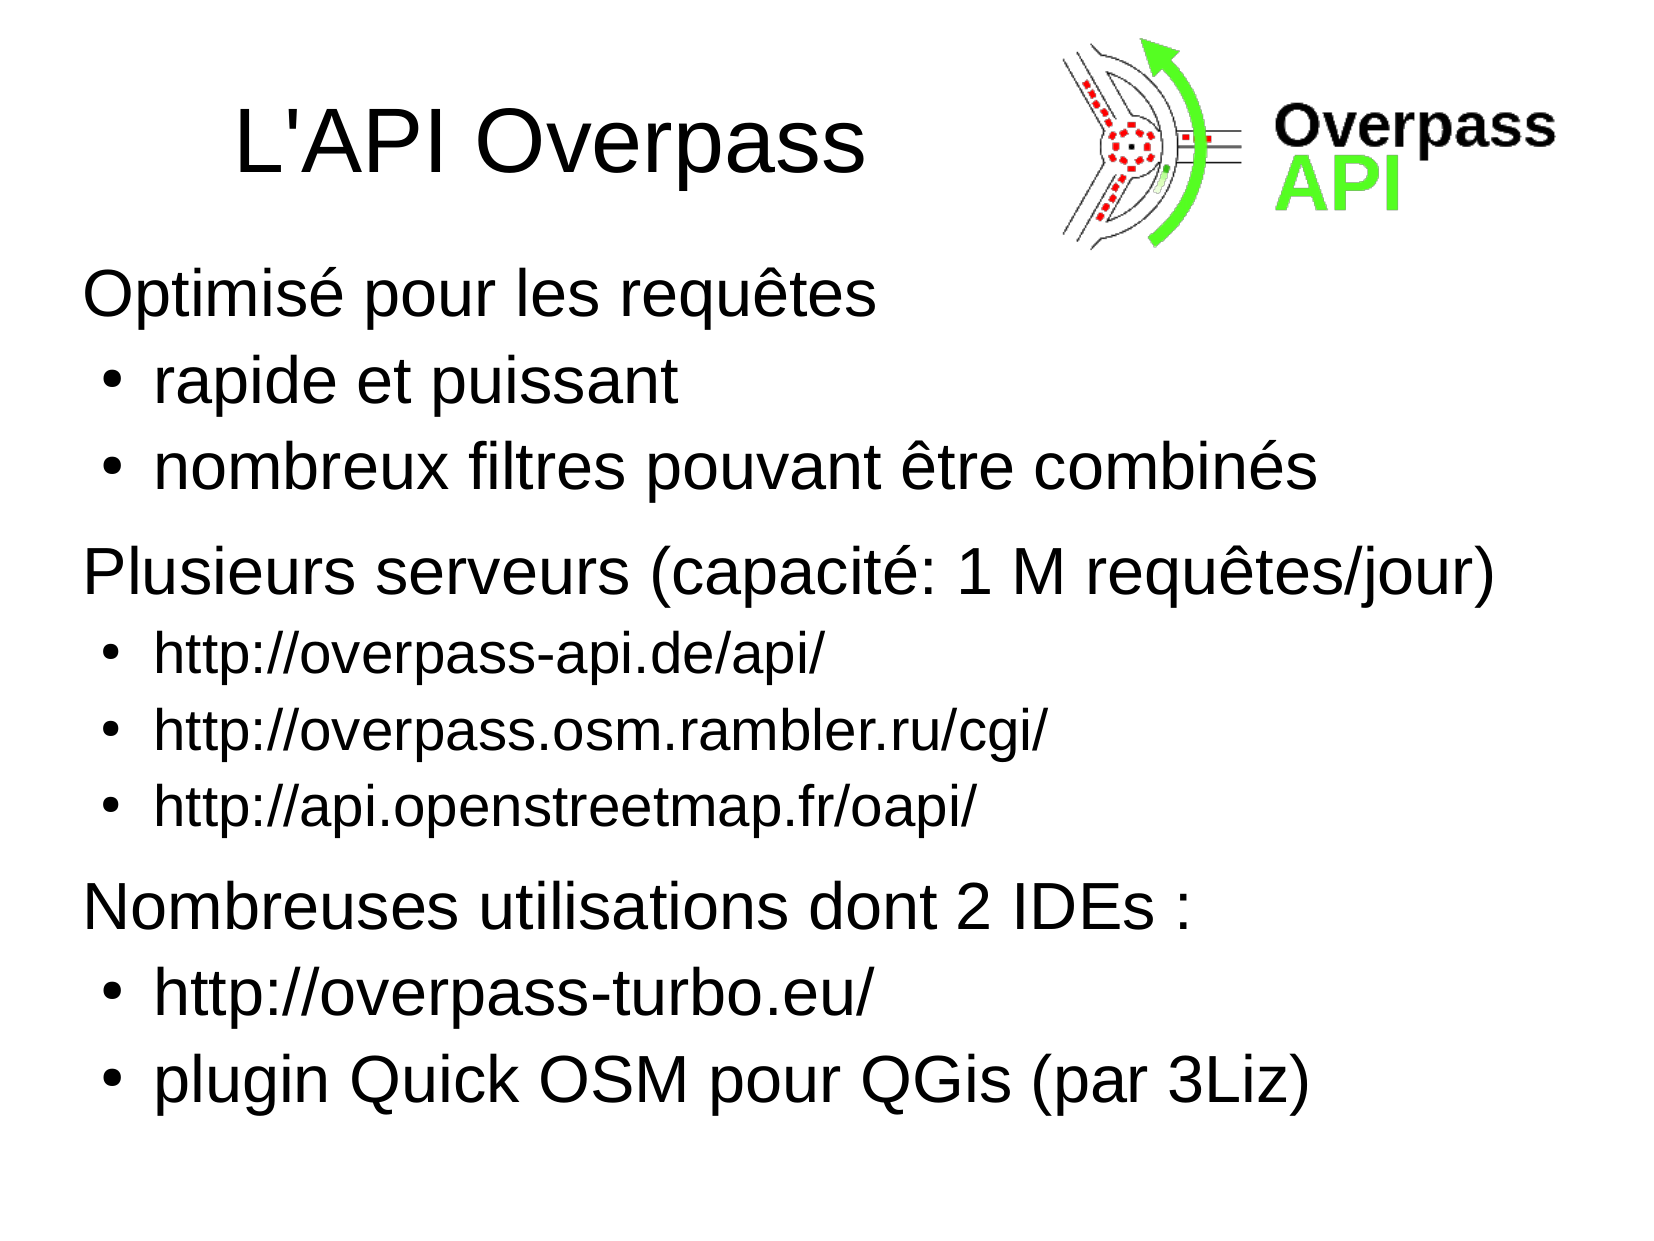

# L'API Overpass
Optimisé pour les requêtes
rapide et puissant
nombreux filtres pouvant être combinés
Plusieurs serveurs (capacité: 1 M requêtes/jour)
http://overpass-api.de/api/
http://overpass.osm.rambler.ru/cgi/
http://api.openstreetmap.fr/oapi/
Nombreuses utilisations dont 2 IDEs :
http://overpass-turbo.eu/
plugin Quick OSM pour QGis (par 3Liz)